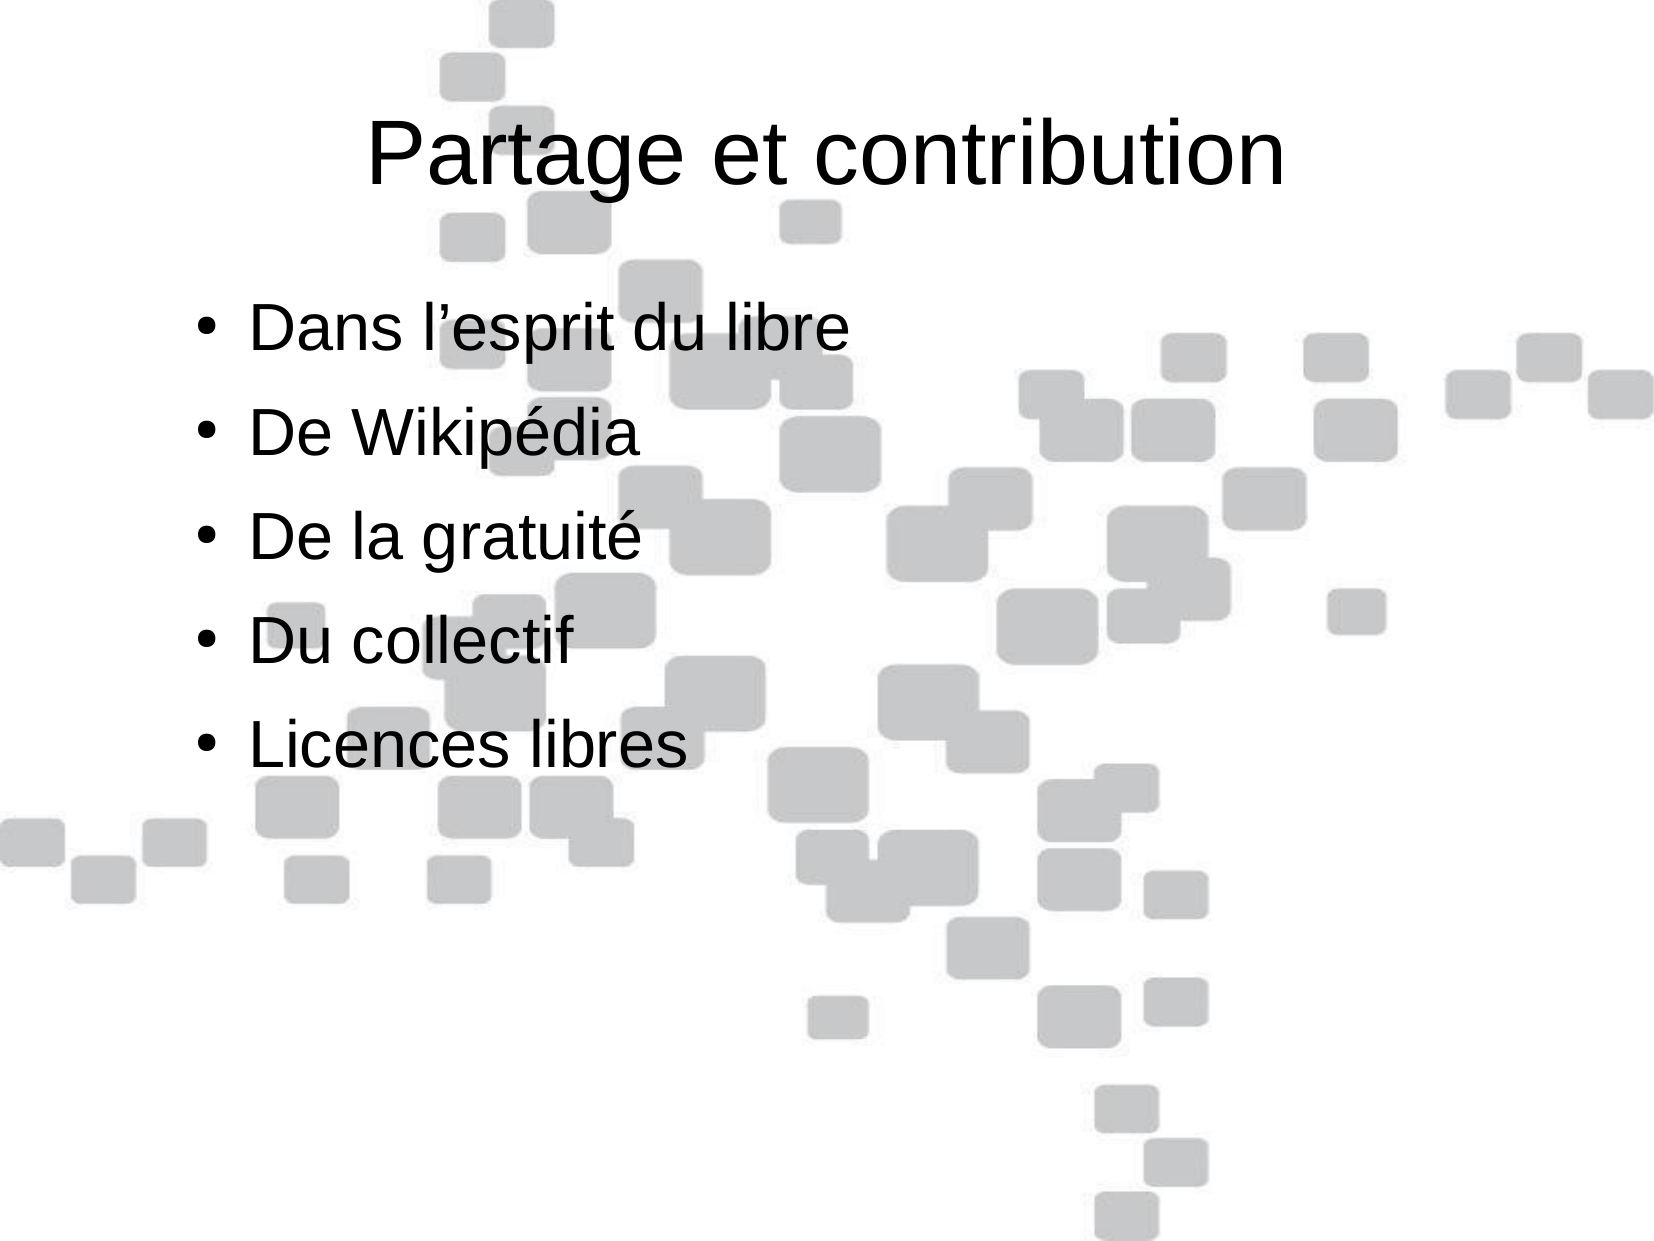

# Partage et contribution
Dans l’esprit du libre
De Wikipédia
De la gratuité
Du collectif
Licences libres